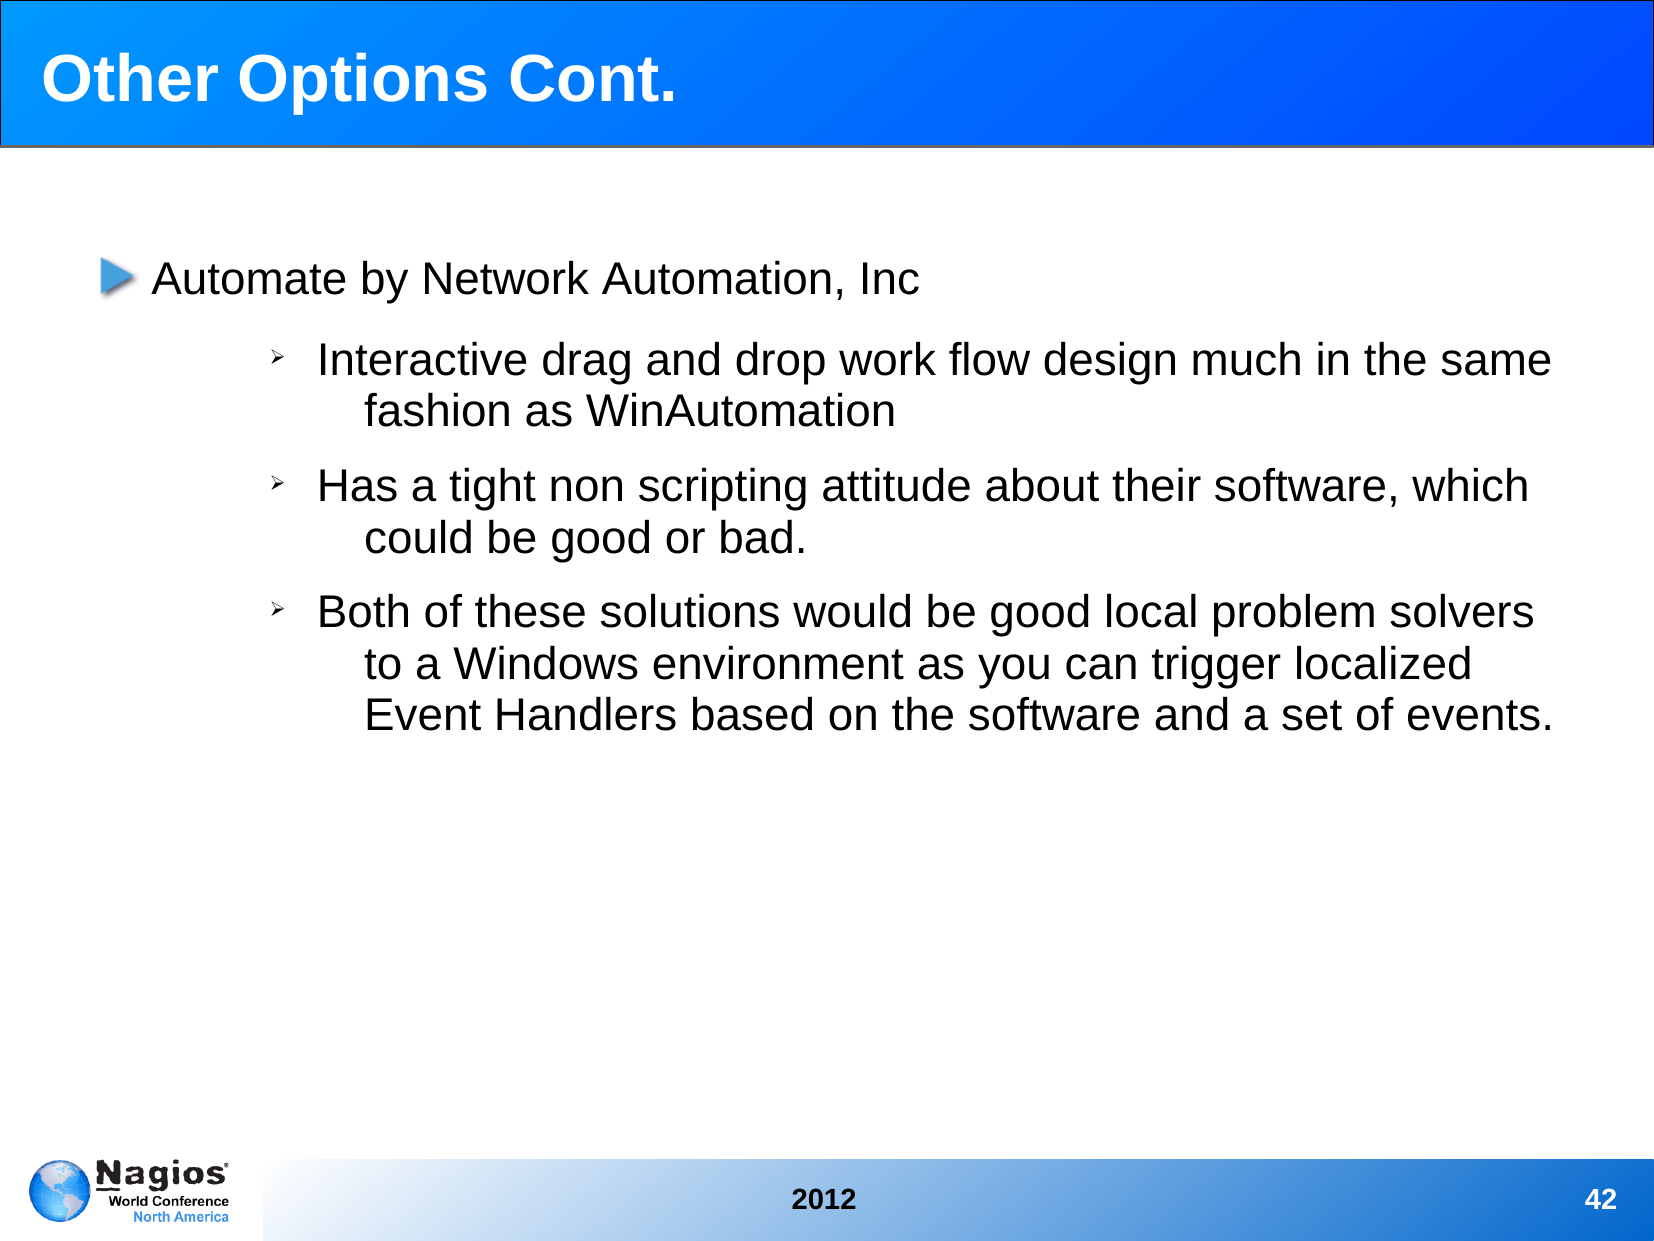

# Other Options Cont.
Automate by Network Automation, Inc
Interactive drag and drop work flow design much in the same fashion as WinAutomation
Has a tight non scripting attitude about their software, which could be good or bad.
Both of these solutions would be good local problem solvers to a Windows environment as you can trigger localized Event Handlers based on the software and a set of events.
2011
42